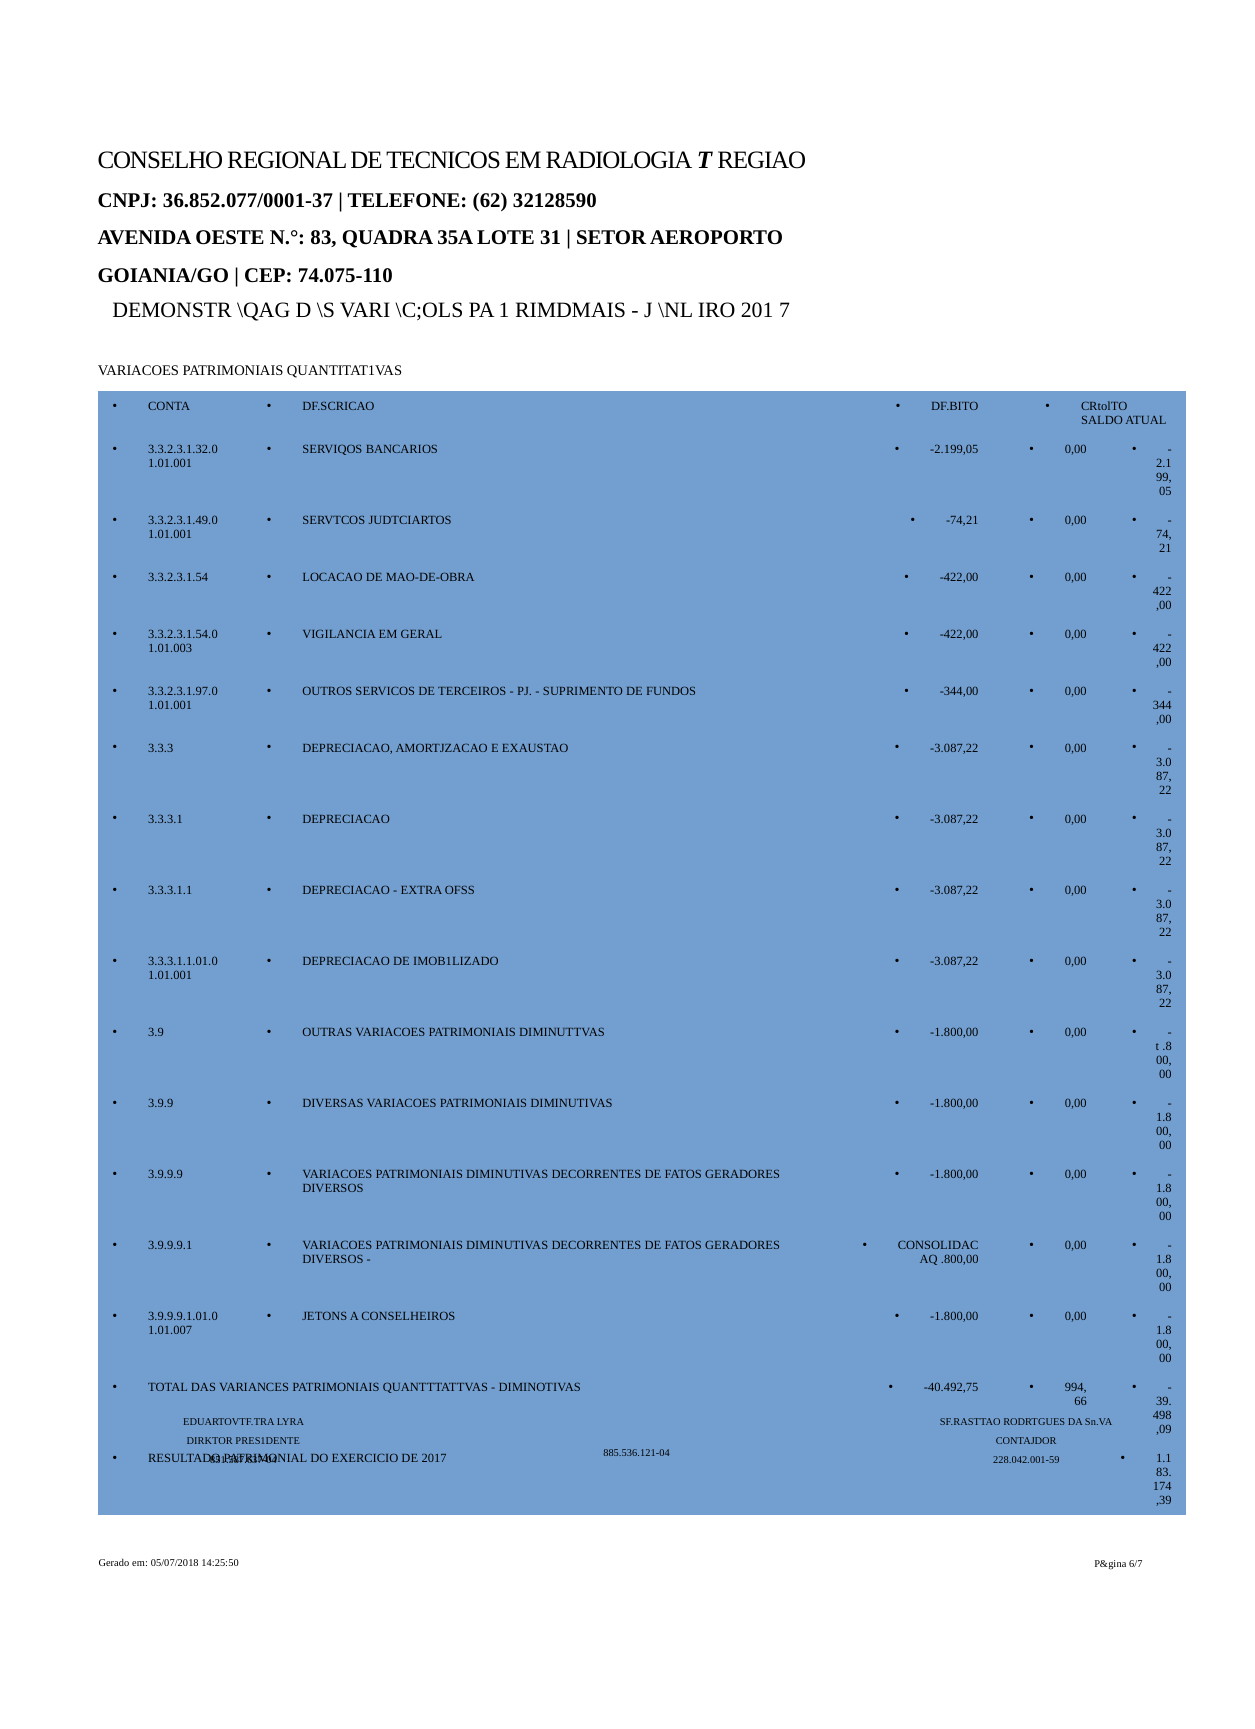

CONSELHO REGIONAL DE TECNICOS EM RADIOLOGIA T REGIAO
CNPJ: 36.852.077/0001-37 | TELEFONE: (62) 32128590
AVENIDA OESTE N.°: 83, QUADRA 35A LOTE 31 | SETOR AEROPORTO
GOIANIA/GO | CEP: 74.075-110
DEMONSTR \QAG D \S VARI \C;OLS PA 1 RIMDMAIS - J \NL IRO 201 7
VARIACOES PATRIMONIAIS QUANTITAT1VAS
| CONTA | df.scricao | DF.BITO | CRtolTO SALDO ATUAL | |
| --- | --- | --- | --- | --- |
| 3.3.2.3.1.32.01.01.001 | SERVIQOS BANCARIOS | -2.199,05 | 0,00 | -2.199,05 |
| 3.3.2.3.1.49.01.01.001 | SERVTCOS JUDTCIARTOS | -74,21 | 0,00 | -74,21 |
| 3.3.2.3.1.54 | LOCACAO DE MAO-DE-OBRA | -422,00 | 0,00 | -422,00 |
| 3.3.2.3.1.54.01.01.003 | VIGILANCIA EM GERAL | -422,00 | 0,00 | -422,00 |
| 3.3.2.3.1.97.01.01.001 | OUTROS SERVICOS DE TERCEIROS - PJ. - SUPRIMENTO DE FUNDOS | -344,00 | 0,00 | -344,00 |
| 3.3.3 | DEPRECIACAO, AMORTJZACAO E EXAUSTAO | -3.087,22 | 0,00 | -3.087,22 |
| 3.3.3.1 | DEPRECIACAO | -3.087,22 | 0,00 | -3.087,22 |
| 3.3.3.1.1 | DEPRECIACAO - EXTRA OFSS | -3.087,22 | 0,00 | -3.087,22 |
| 3.3.3.1.1.01.01.01.001 | DEPRECIACAO DE IMOB1LIZADO | -3.087,22 | 0,00 | -3.087,22 |
| 3.9 | OUTRAS VARIACOES PATRIMONIAIS DIMINUTTVAS | -1.800,00 | 0,00 | -t .800,00 |
| 3.9.9 | DIVERSAS VARIACOES PATRIMONIAIS DIMINUTIVAS | -1.800,00 | 0,00 | -1.800,00 |
| 3.9.9.9 | VARIACOES PATRIMONIAIS DIMINUTIVAS DECORRENTES DE FATOS GERADORES DIVERSOS | -1.800,00 | 0,00 | -1.800,00 |
| 3.9.9.9.1 | VARIACOES PATRIMONIAIS DIMINUTIVAS DECORRENTES DE FATOS GERADORES DIVERSOS - | CONSOLIDACAQ .800,00 | 0,00 | -1.800,00 |
| 3.9.9.9.1.01.01.01.007 | JETONS A CONSELHEIROS | -1.800,00 | 0,00 | -1.800,00 |
| TOTAL DAS VARIANCES PATRIMONIAIS QUANTTTATTVAS - DIMINOTIVAS | | -40.492,75 | 994,66 | -39.498,09 |
| RESULTADO PATRIMONIAL DO EXERCICIO DE 2017 | | | | 1.183.174,39 |
EDUARTOVTF.TRA LYRA DIRKTOR PRES1DENTE 851.587.637-04
SF.RASTTAO RODRTGUES DA Sn.VA
CONTAJDOR
228.042.001-59
885.536.121-04
Gerado em: 05/07/2018 14:25:50
P&gina 6/7